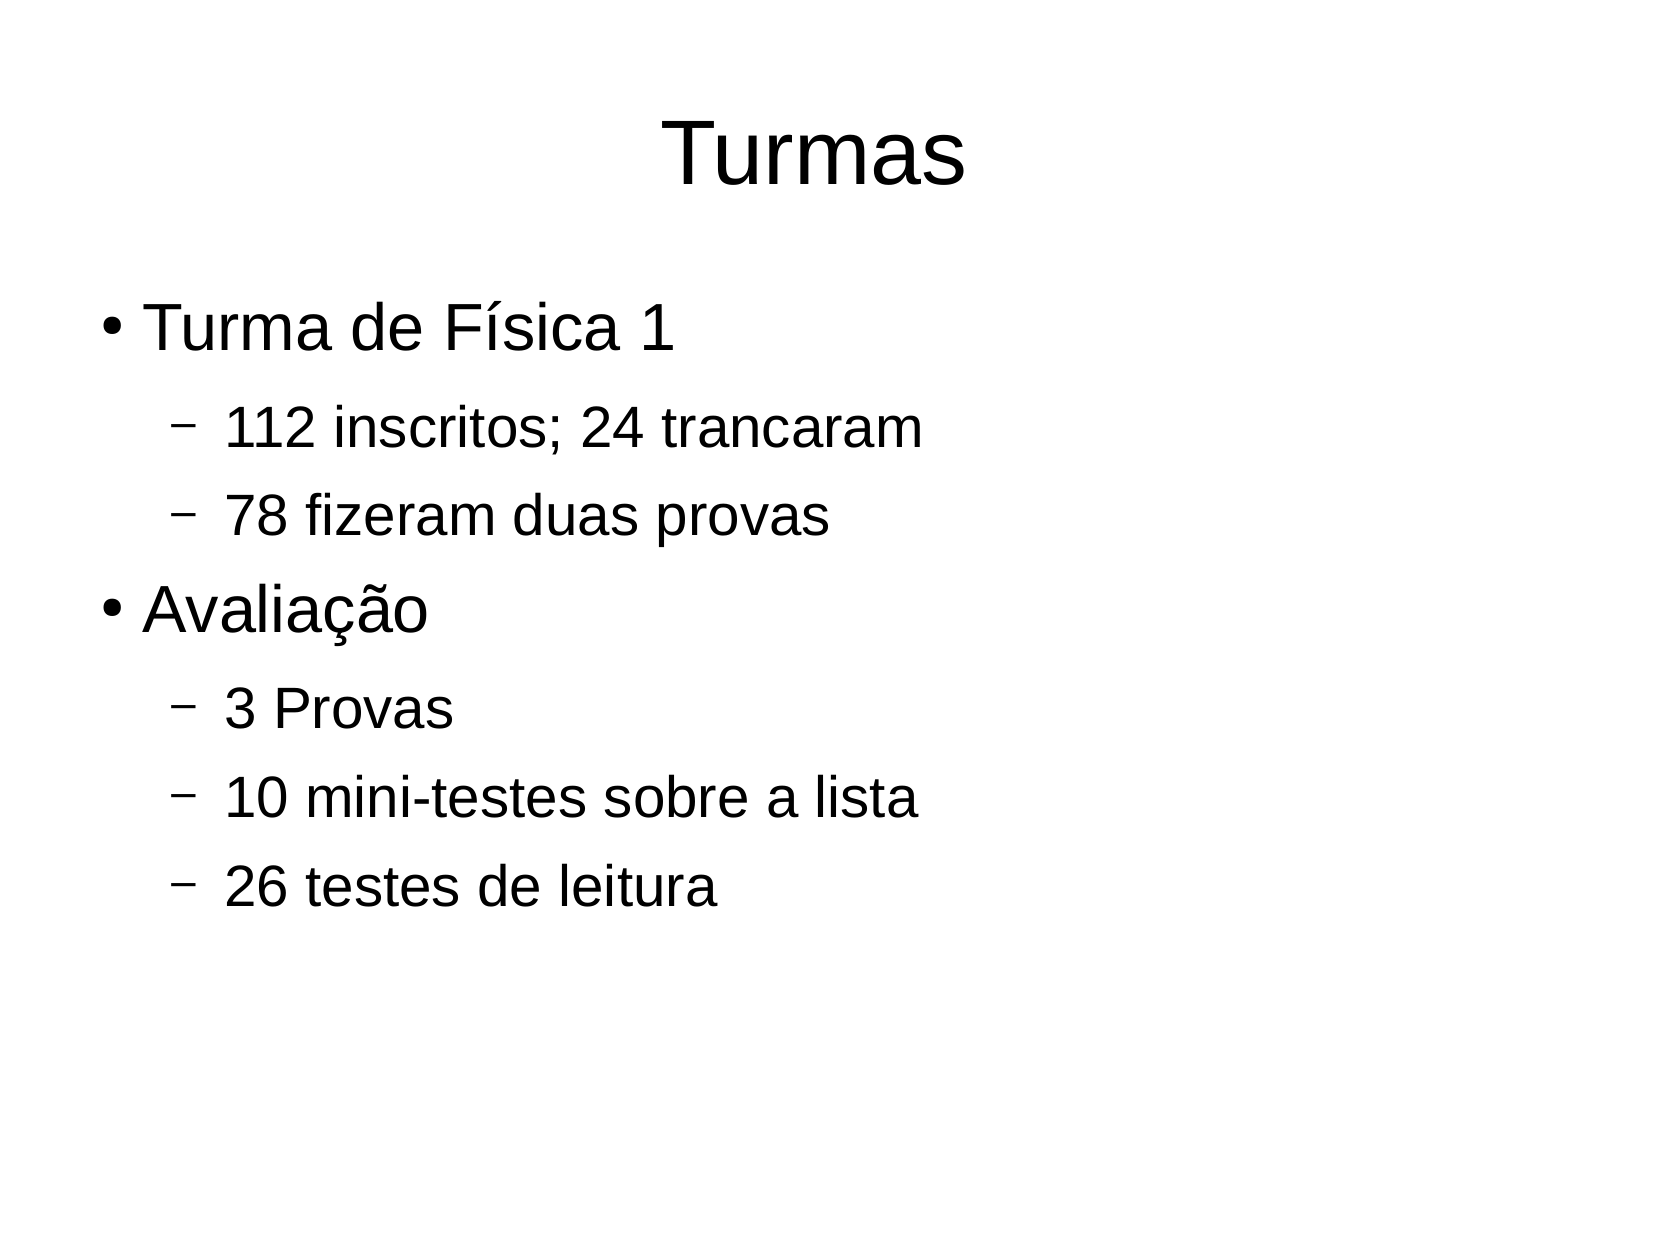

# Turmas
 Turma de Física 1
112 inscritos; 24 trancaram
78 fizeram duas provas
 Avaliação
3 Provas
10 mini-testes sobre a lista
26 testes de leitura